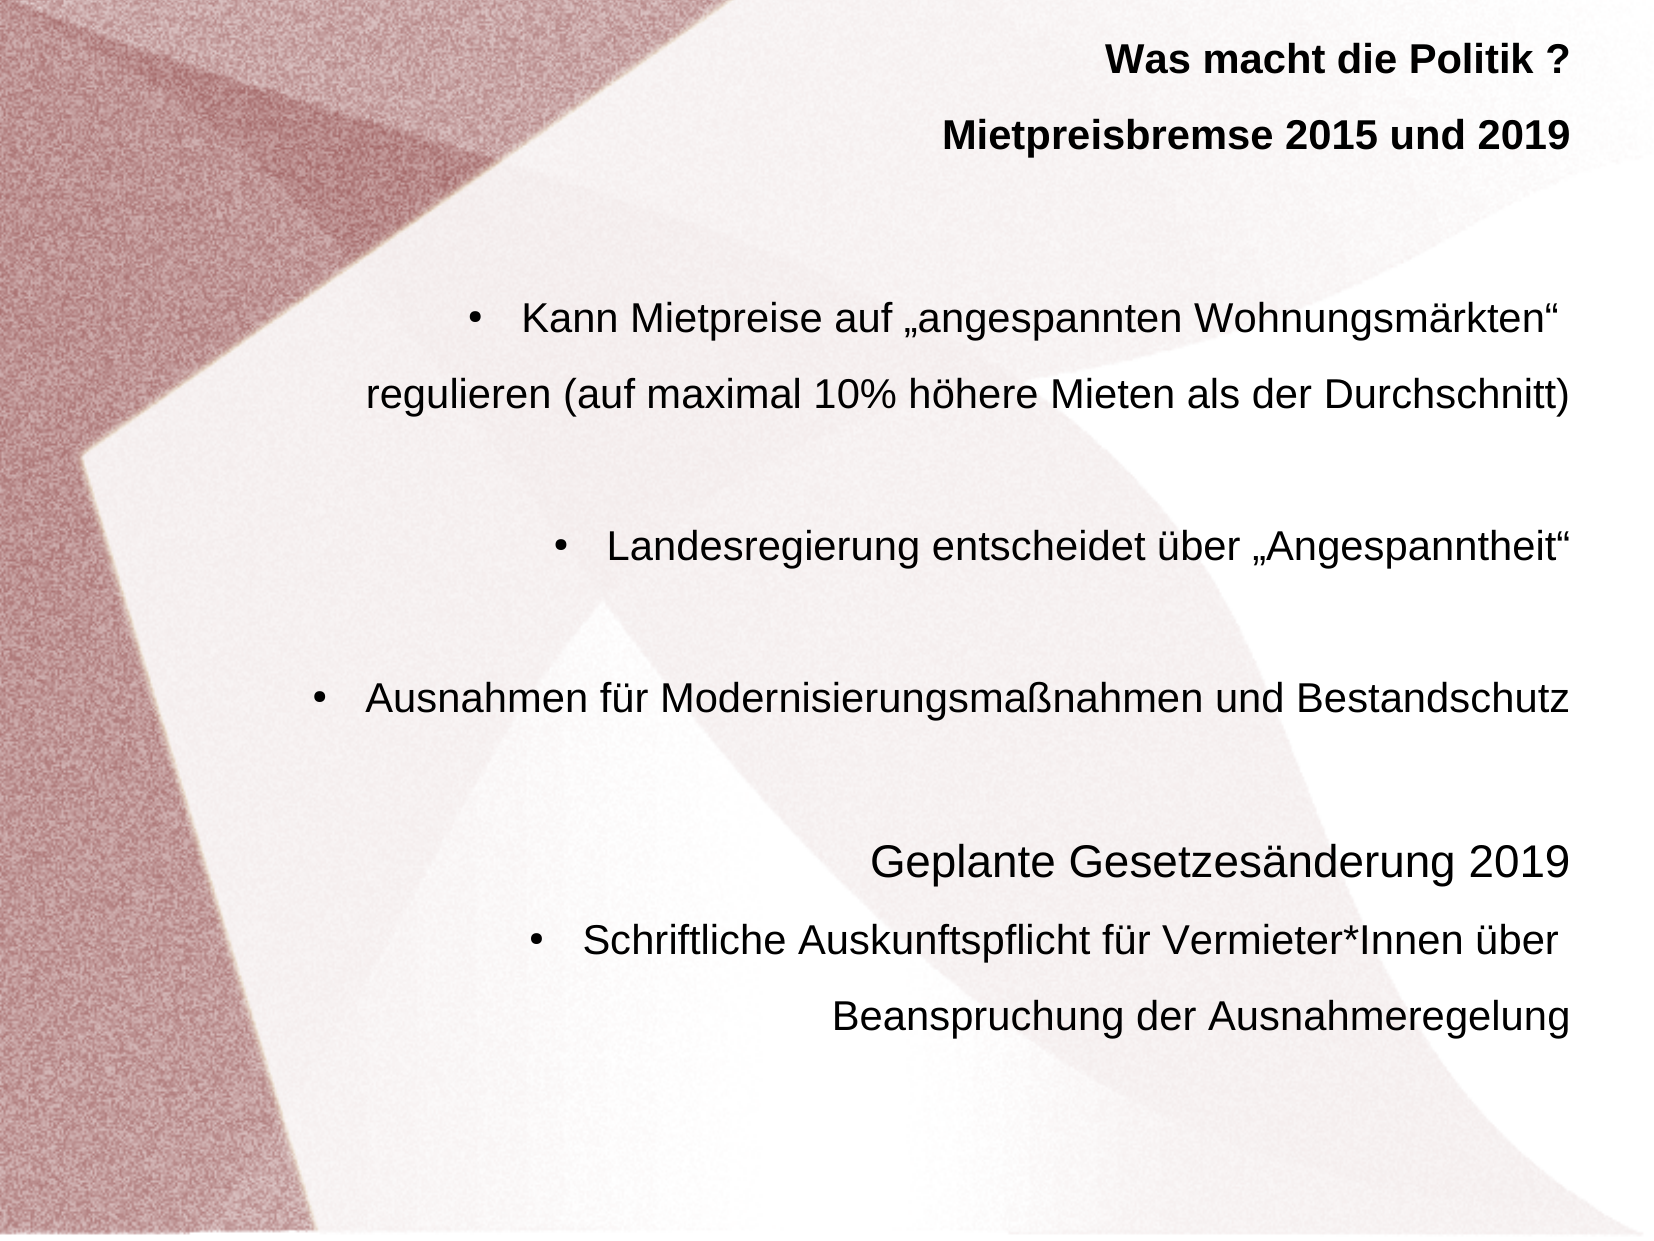

# Was macht die Politik ?
 Mietpreisbremse 2015 und 2019
Kann Mietpreise auf „angespannten Wohnungsmärkten“
regulieren (auf maximal 10% höhere Mieten als der Durchschnitt)
Landesregierung entscheidet über „Angespanntheit“
Ausnahmen für Modernisierungsmaßnahmen und Bestandschutz
Geplante Gesetzesänderung 2019
Schriftliche Auskunftspflicht für Vermieter*Innen über
Beanspruchung der Ausnahmeregelung